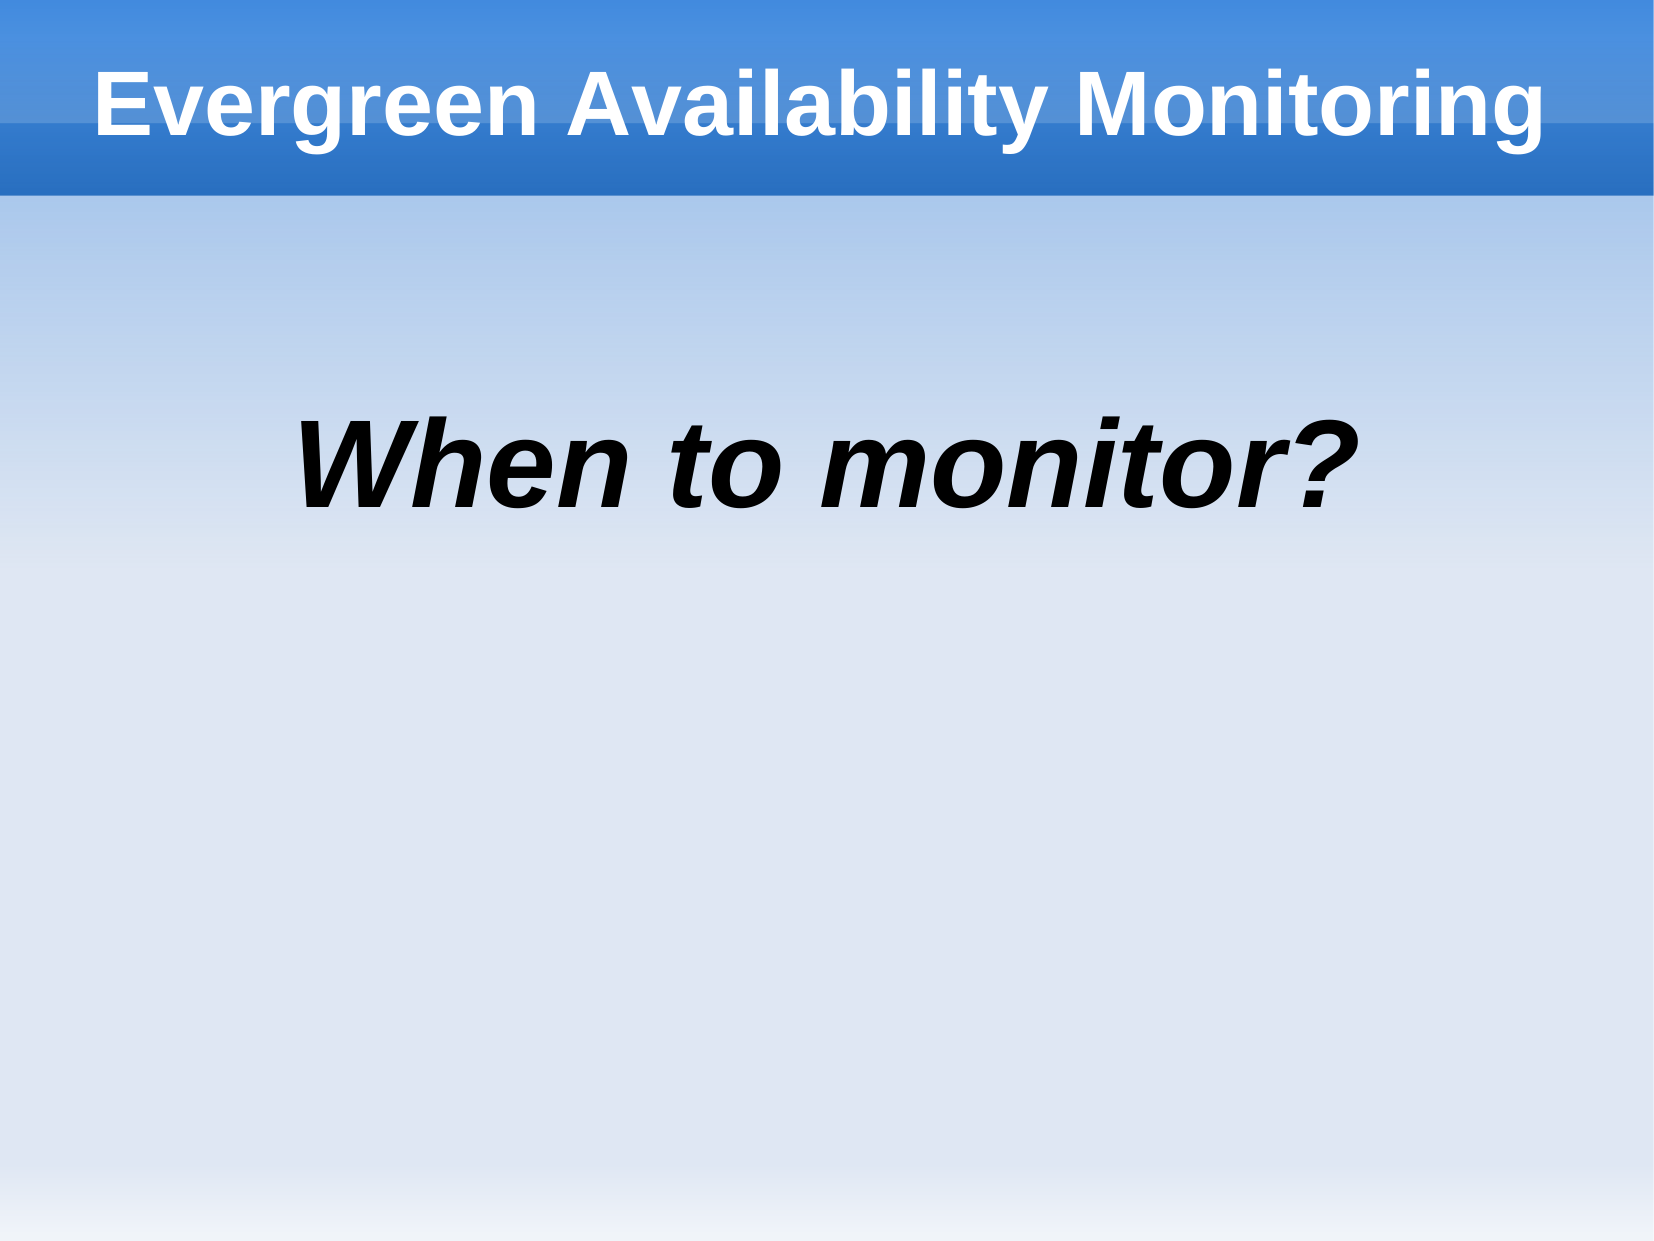

# Evergreen Availability Monitoring
 When to monitor?